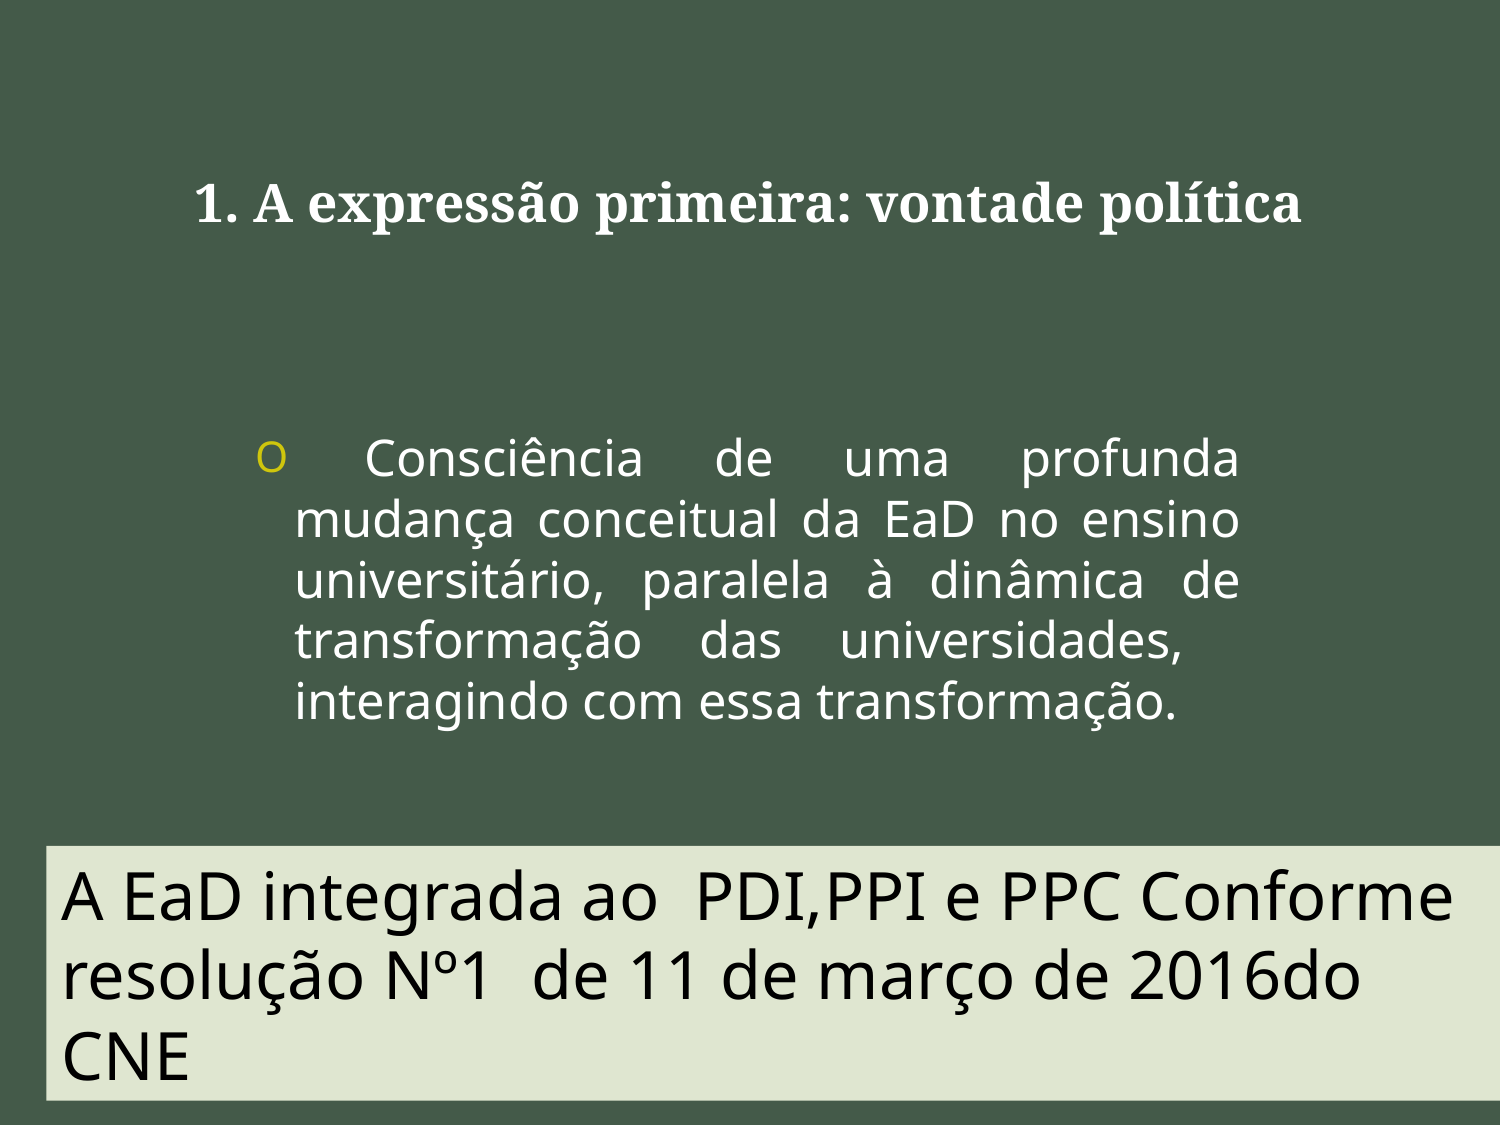

# 1. A expressão primeira: vontade política
 Consciência de uma profunda mudança conceitual da EaD no ensino universitário, paralela à dinâmica de transformação das universidades, interagindo com essa transformação.
A EaD integrada ao PDI,PPI e PPC Conforme resolução Nº1 de 11 de março de 2016do CNE